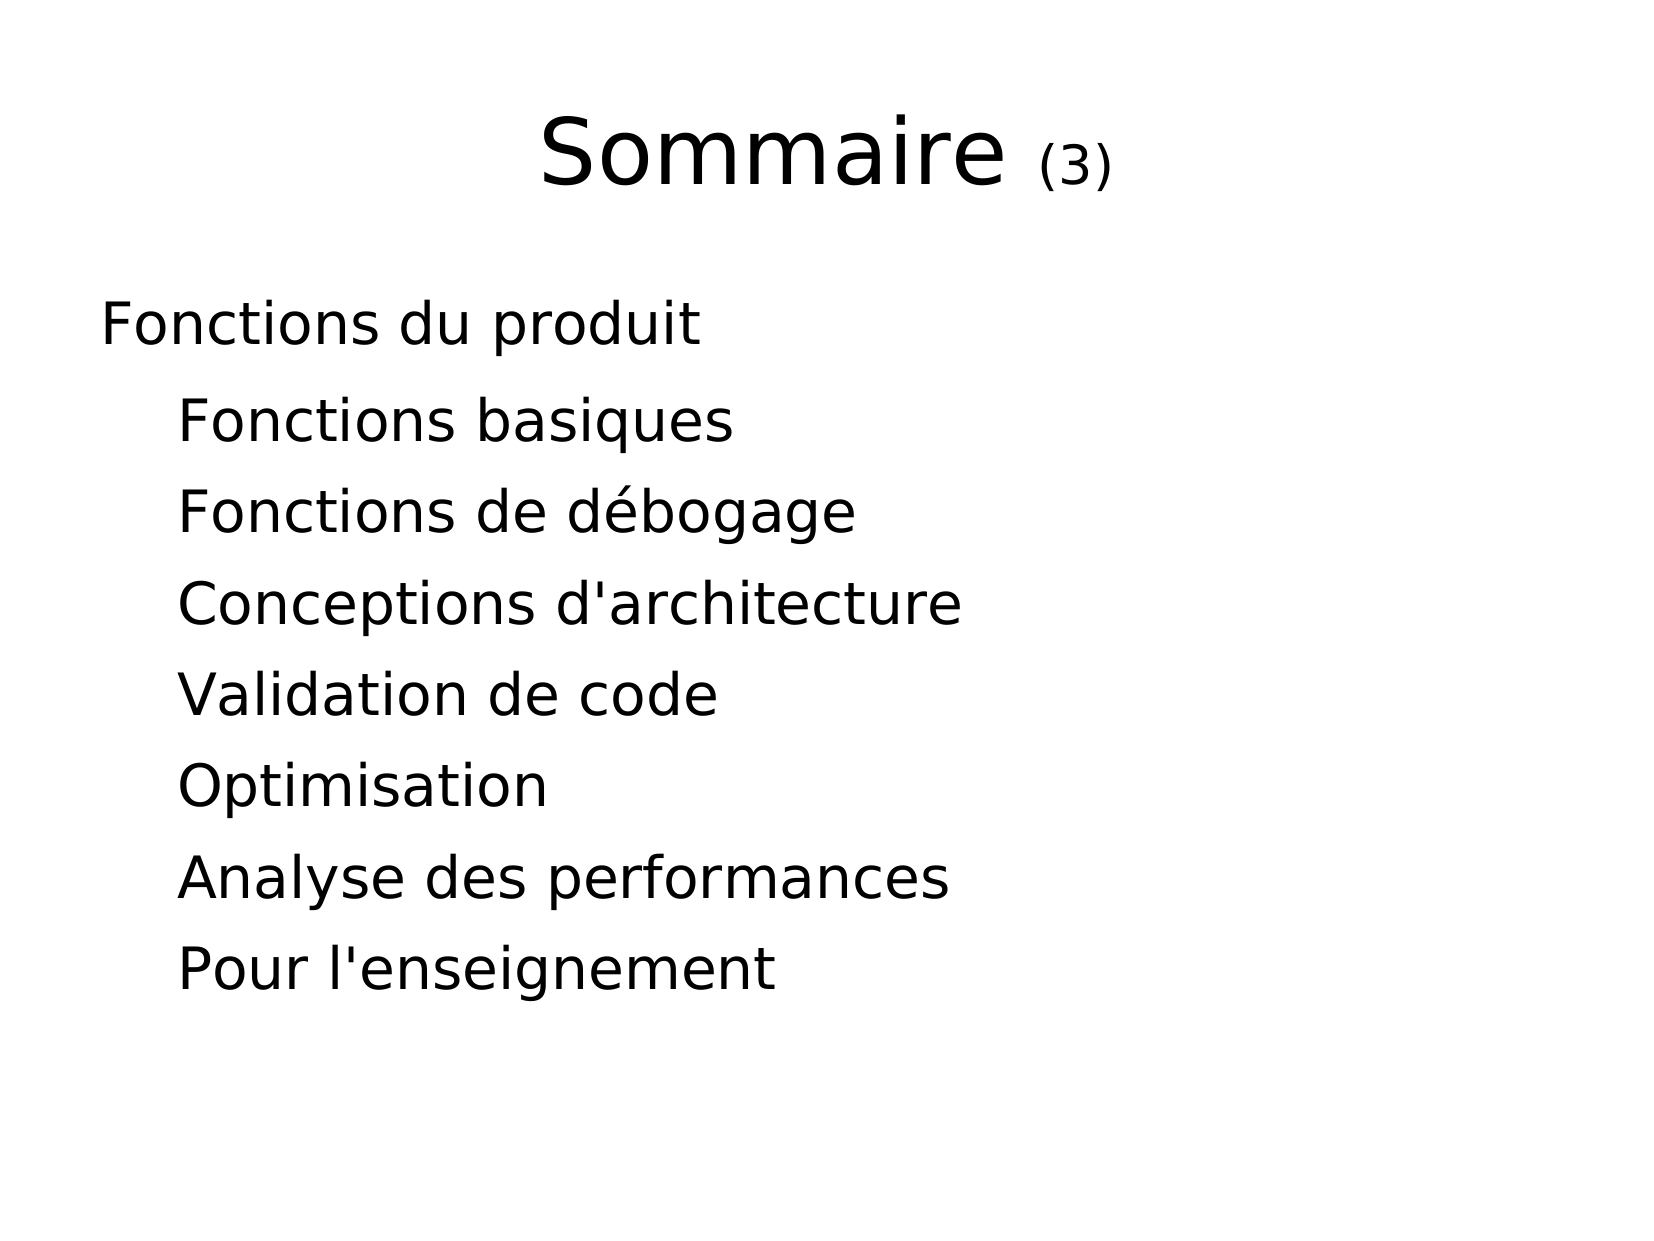

# Sommaire (3)
Fonctions du produit
Fonctions basiques
Fonctions de débogage
Conceptions d'architecture
Validation de code
Optimisation
Analyse des performances
Pour l'enseignement